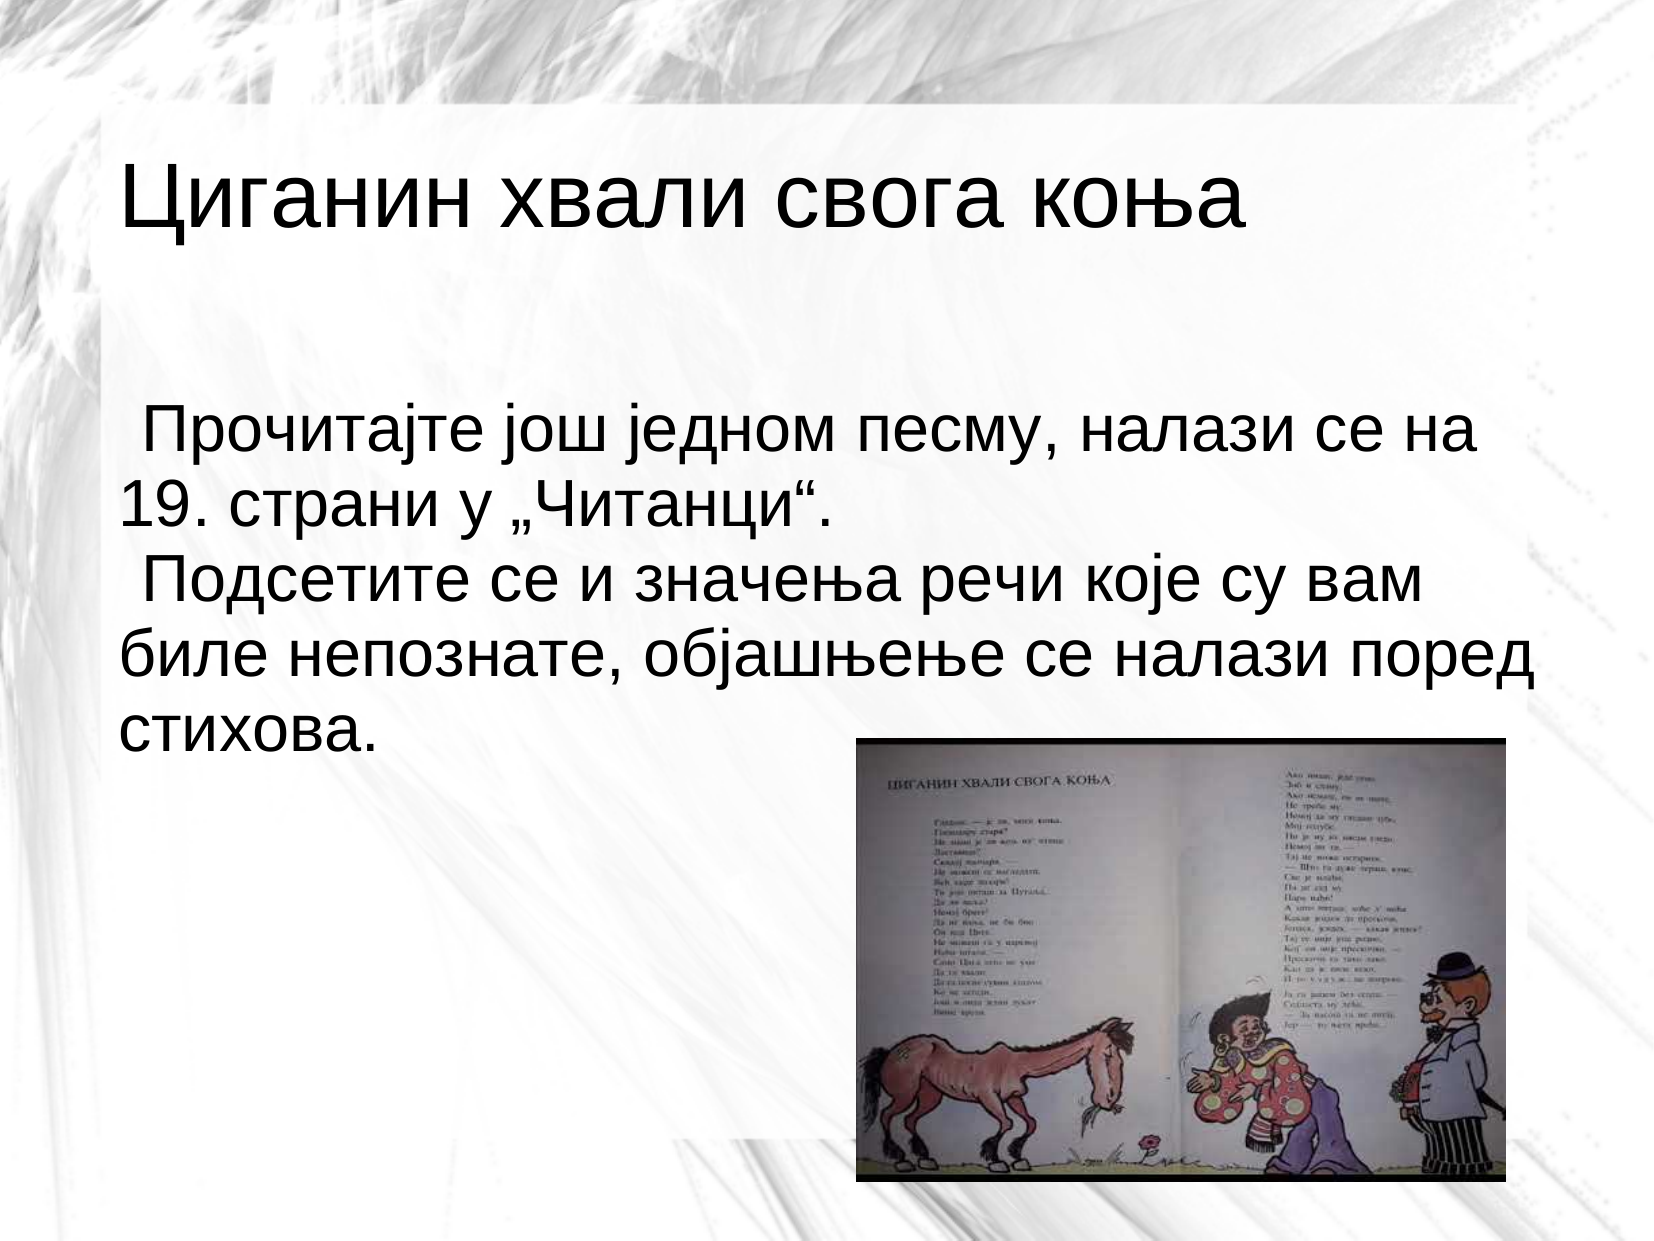

# Циганин хвали свога коња
Прочитајте још једном песму, налази се на 19. страни у „Читанци“.
Подсетите се и значења речи које су вам биле непознате, објашњење се налази поред стихова.